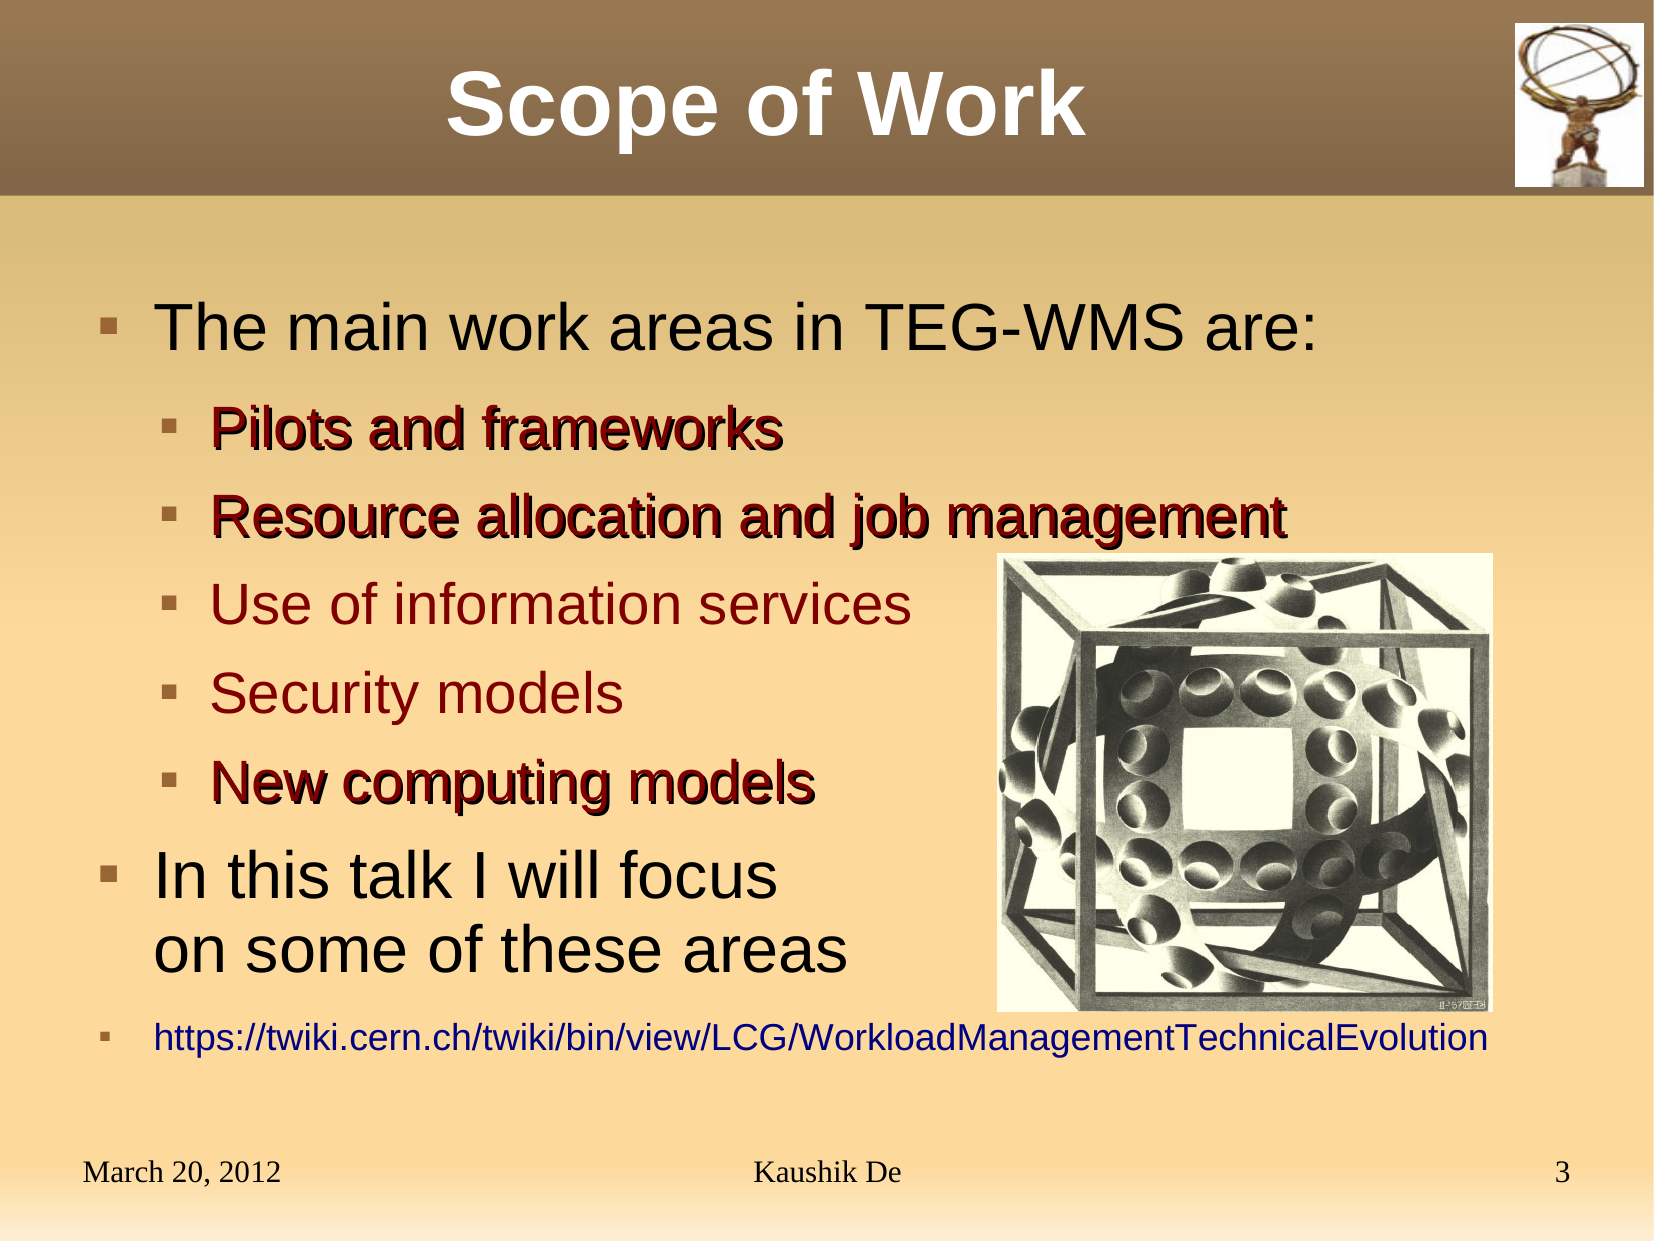

# Scope of Work
The main work areas in TEG-WMS are:
Pilots and frameworks
Resource allocation and job management
Use of information services
Security models
New computing models
In this talk I will focus
on some of these areas
https://twiki.cern.ch/twiki/bin/view/LCG/WorkloadManagementTechnicalEvolution
March 20, 2012
Kaushik De
3